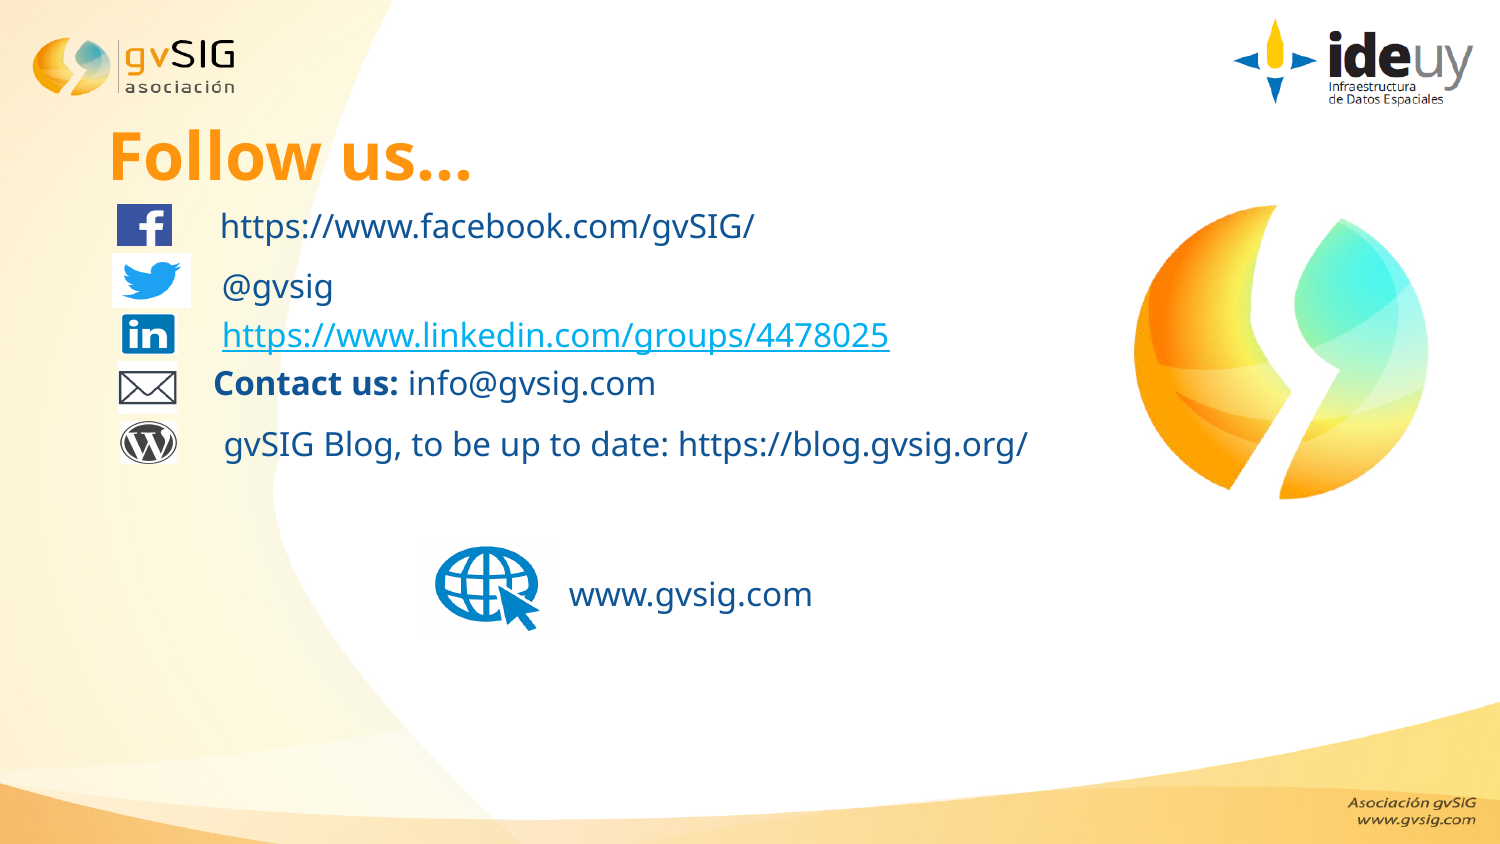

# Follow us...
 https://www.facebook.com/gvSIG/
 @gvsig
 https://www.linkedin.com/groups/4478025
Contact us: info@gvsig.com
gvSIG Blog, to be up to date: https://blog.gvsig.org/
www.gvsig.com